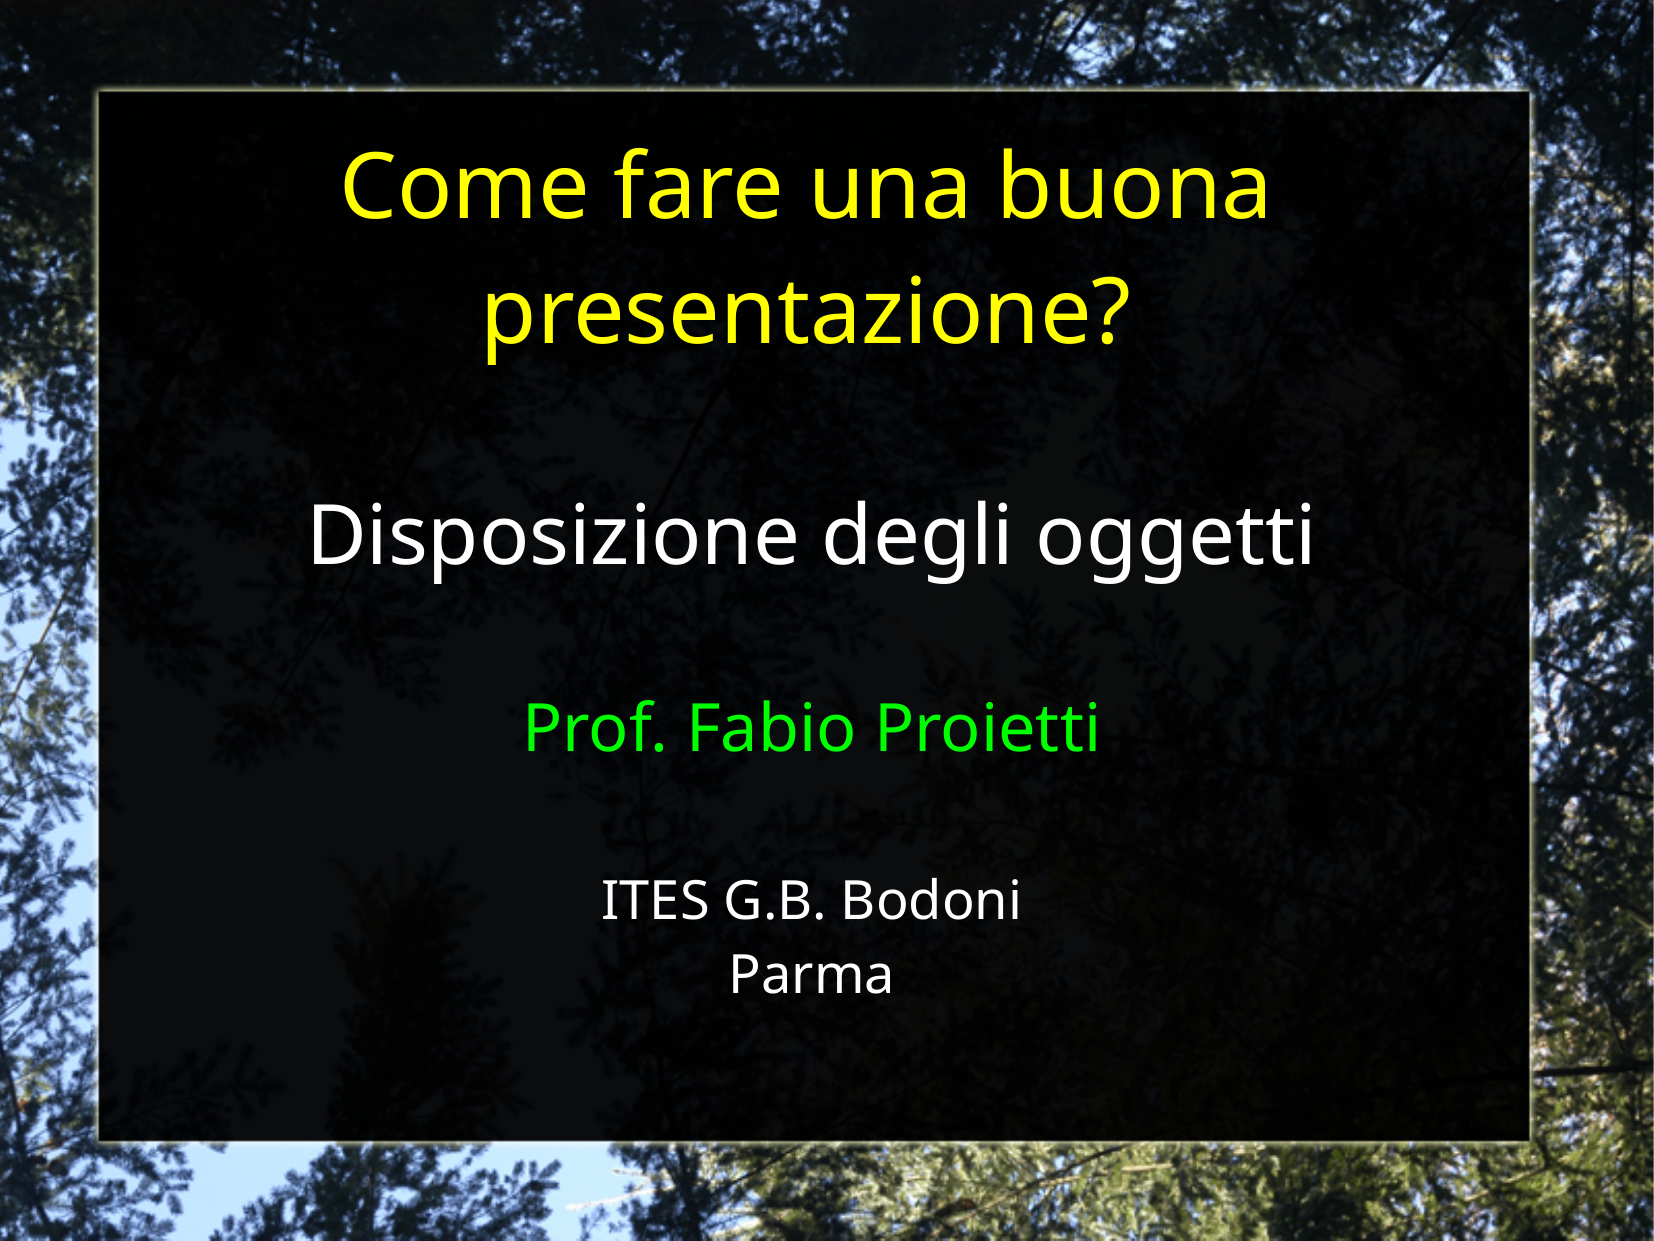

# Come fare una buona presentazione?
Disposizione degli oggetti
Prof. Fabio Proietti
ITES G.B. Bodoni
Parma